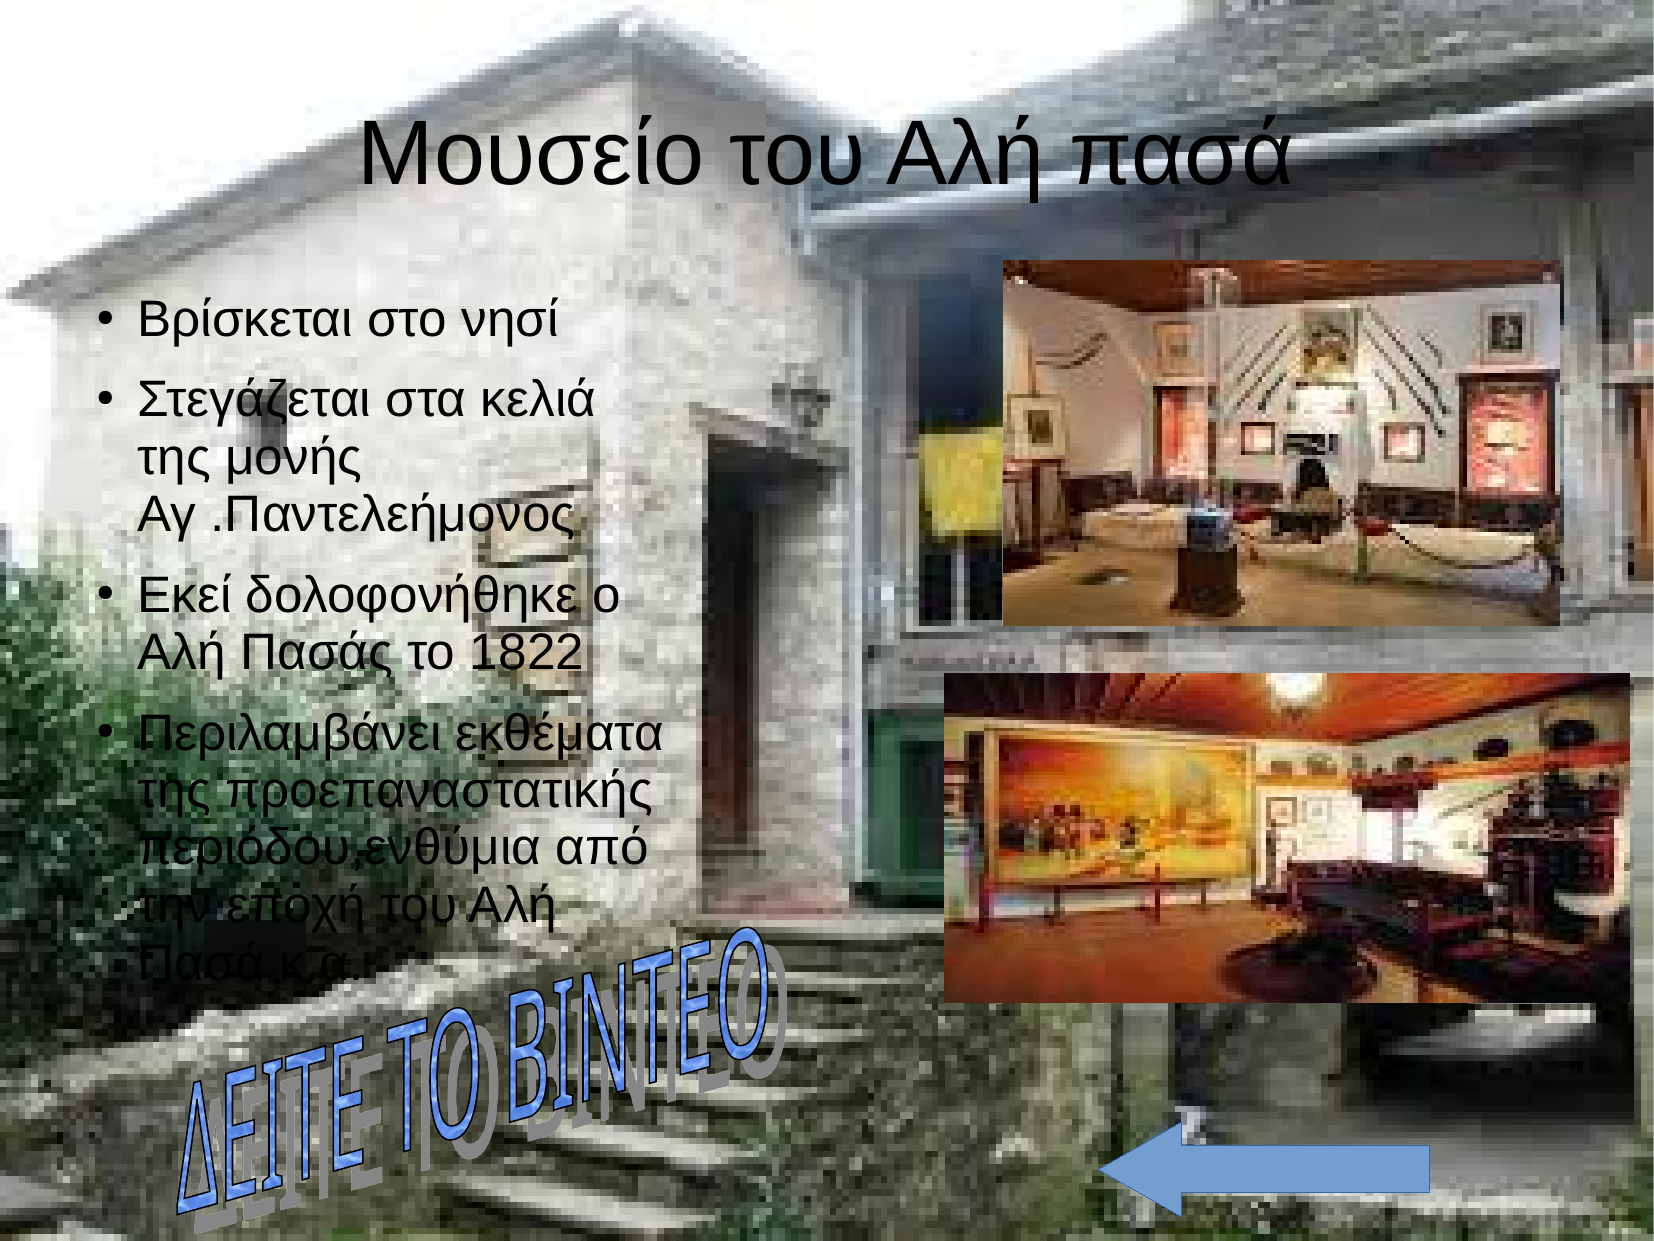

# Μουσείο του Αλή πασά
Βρίσκεται στο νησί
Στεγάζεται στα κελιά της μονής Αγ .Παντελεήμονος
Εκεί δολοφονήθηκε ο Αλή Πασάς το 1822
Περιλαμβάνει εκθέματα της προεπαναστατικής περιόδου,ενθύμια από την εποχή του Αλή Πασά κ.α.
ΔΕΙΤΕ ΤΟ ΒΙΝΤΕΟ